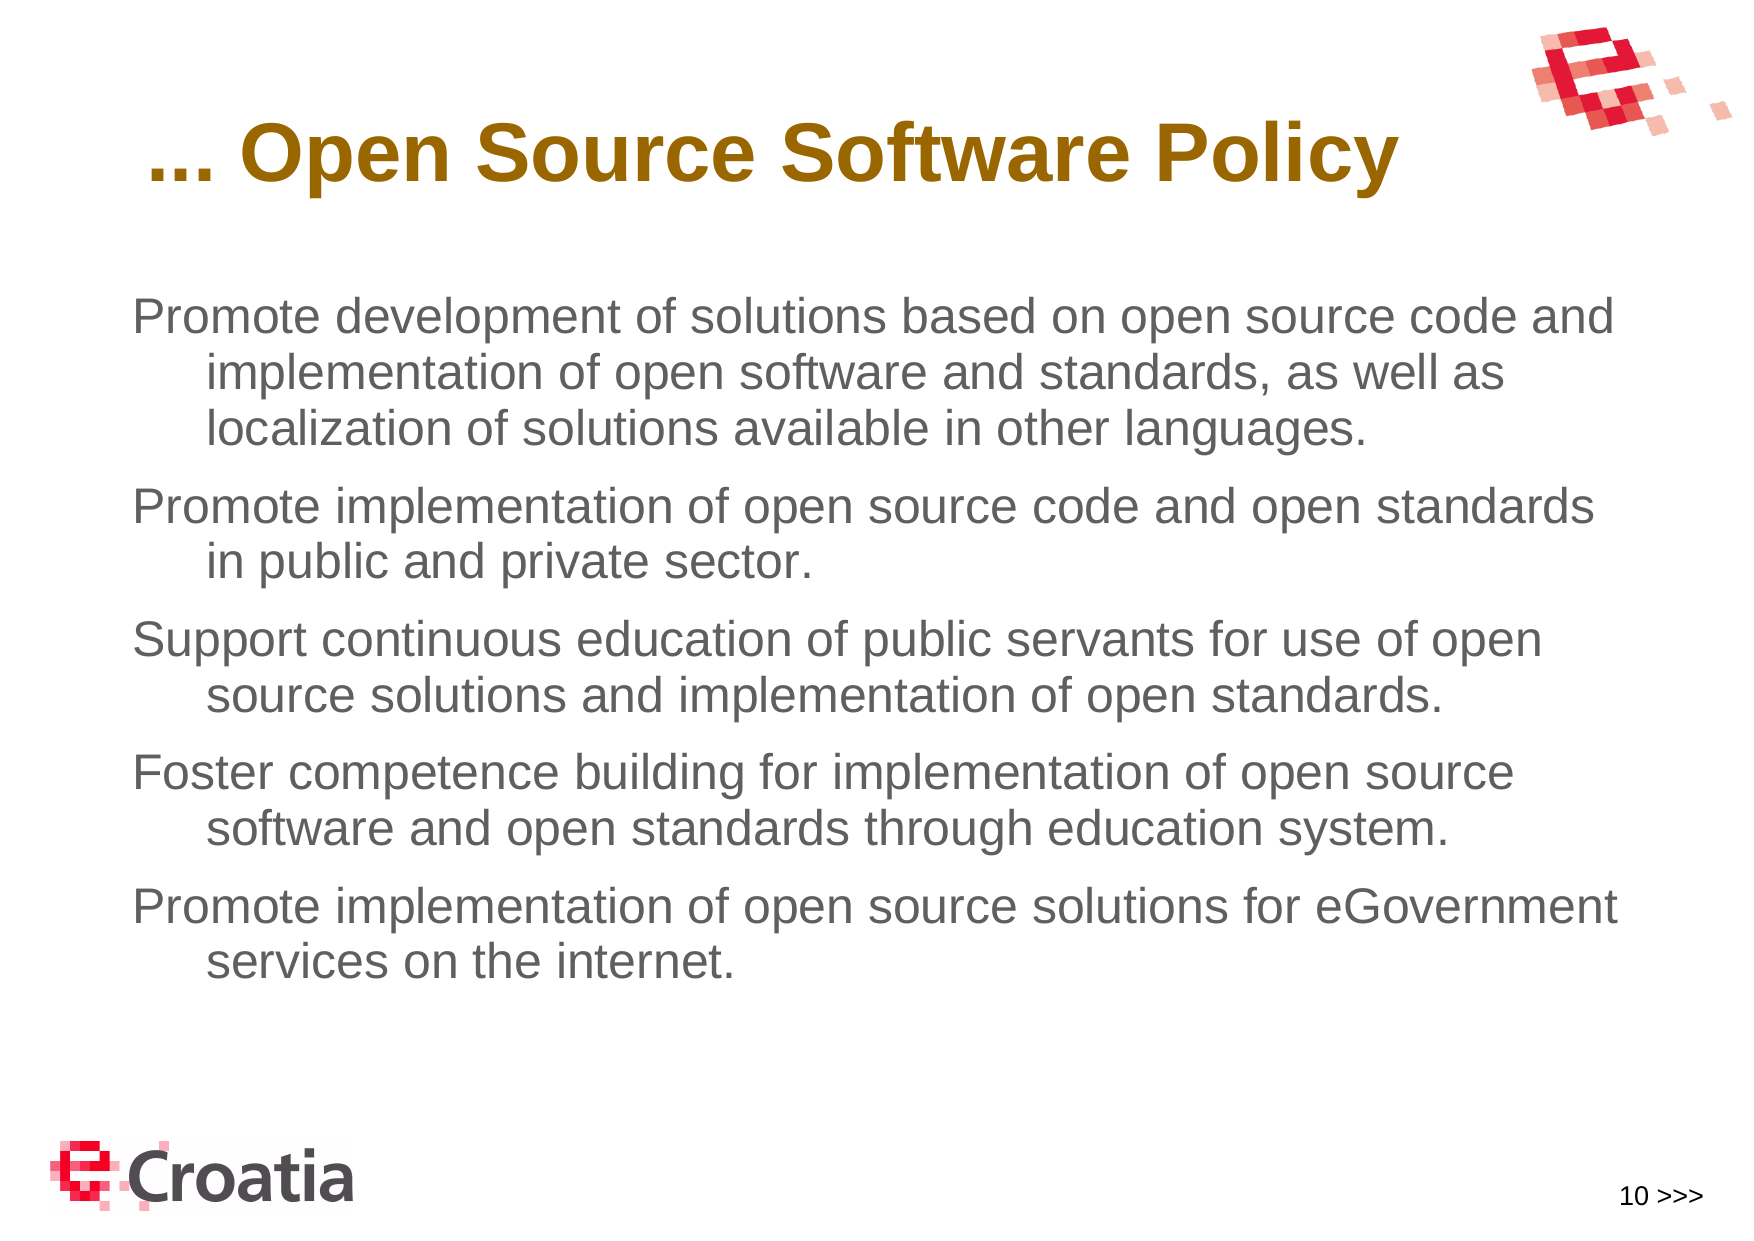

# ... Open Source Software Policy
Promote development of solutions based on open source code and implementation of open software and standards, as well as localization of solutions available in other languages.
Promote implementation of open source code and open standards in public and private sector.
Support continuous education of public servants for use of open source solutions and implementation of open standards.
Foster competence building for implementation of open source software and open standards through education system.
Promote implementation of open source solutions for eGovernment services on the internet.